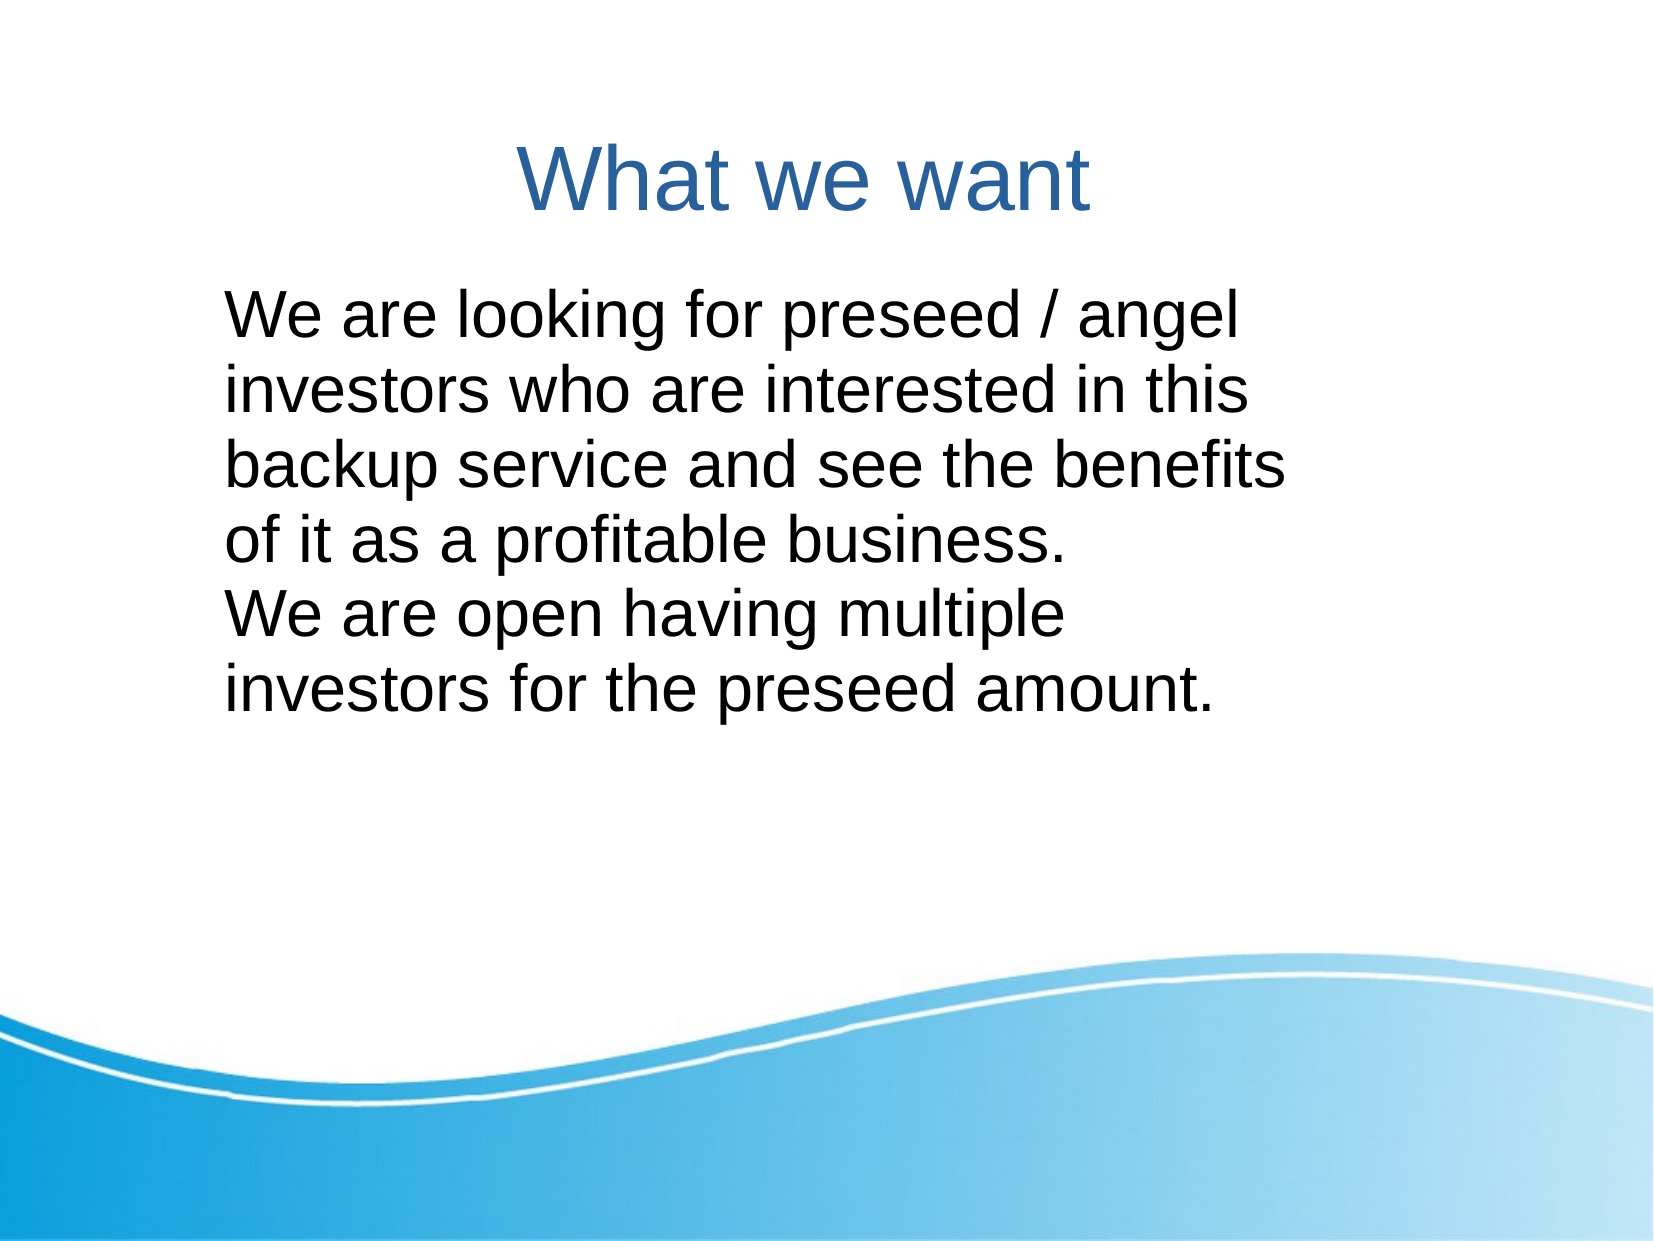

# What we want
We are looking for preseed / angel investors who are interested in this backup service and see the benefits of it as a profitable business.
We are open having multiple investors for the preseed amount.